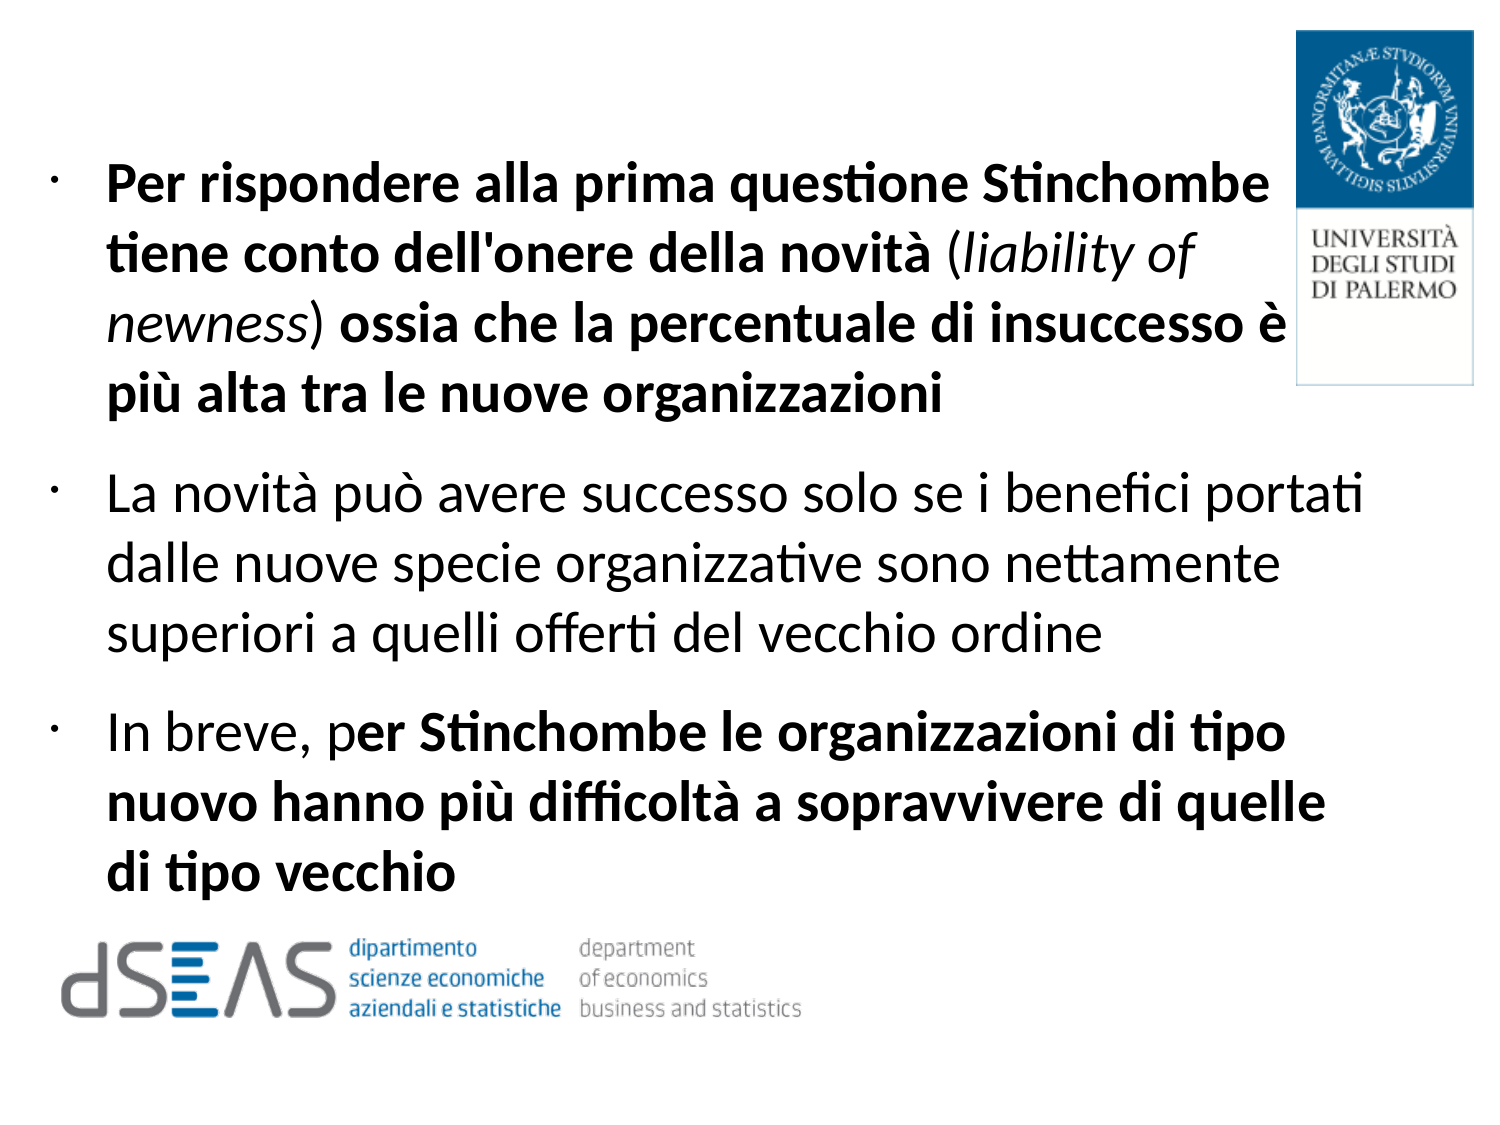

# Per rispondere alla prima questione Stinchombe tiene conto dell'onere della novità (liability of newness) ossia che la percentuale di insuccesso è più alta tra le nuove organizzazioni
La novità può avere successo solo se i benefici portati dalle nuove specie organizzative sono nettamente superiori a quelli offerti del vecchio ordine
In breve, per Stinchombe le organizzazioni di tipo nuovo hanno più difficoltà a sopravvivere di quelle di tipo vecchio